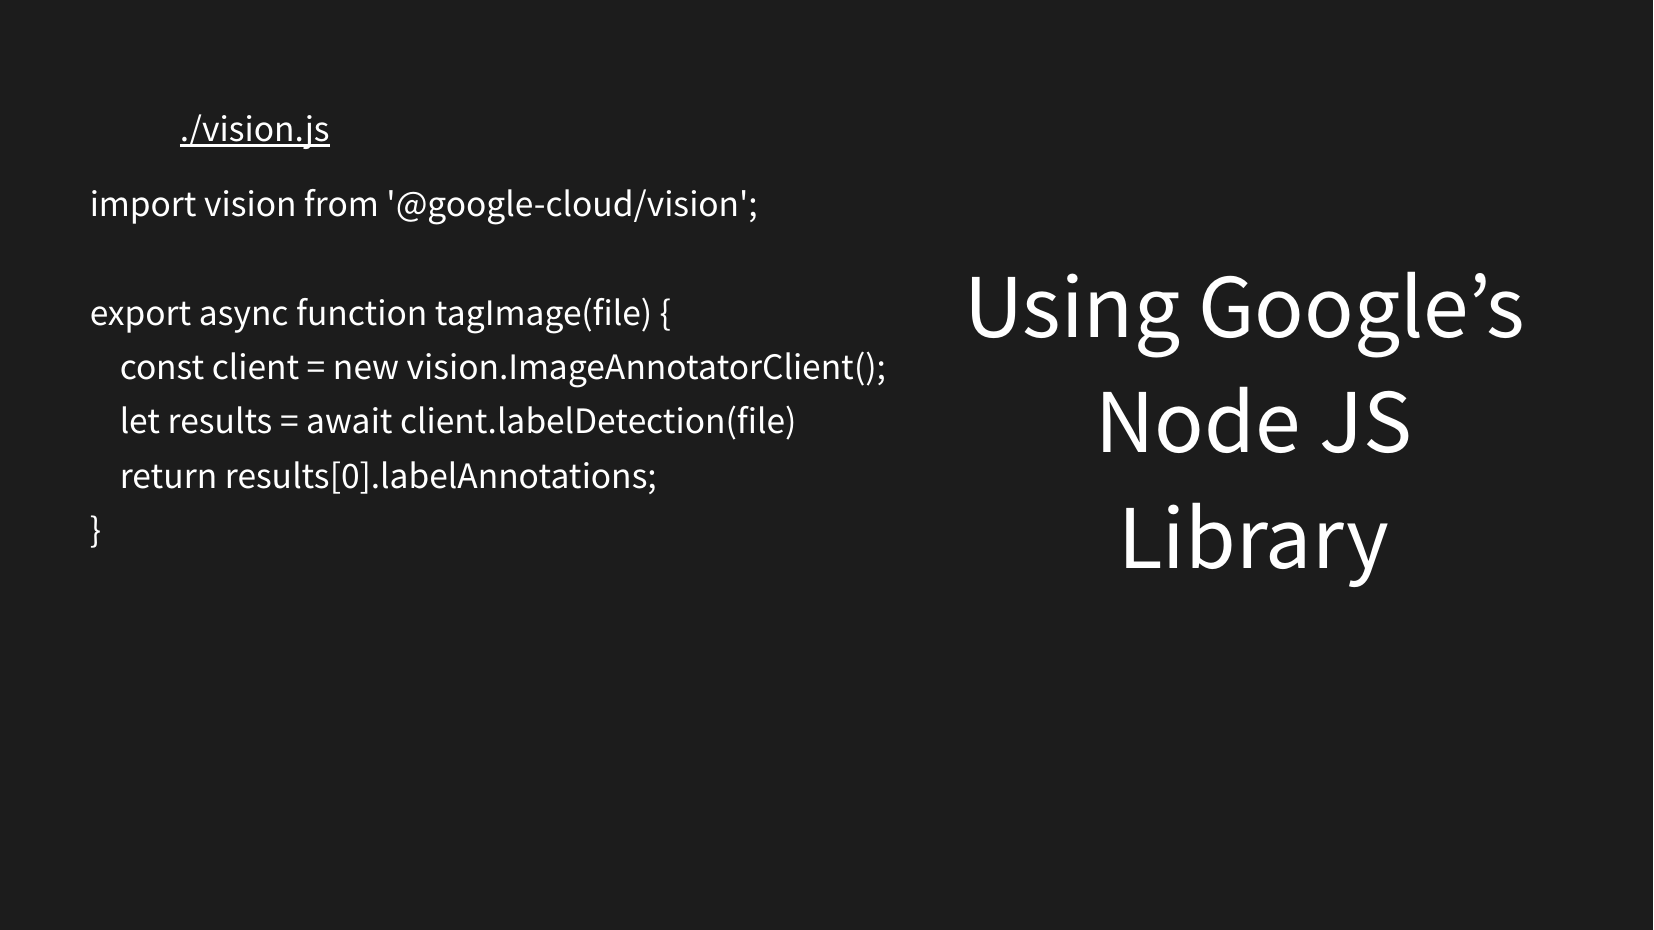

./vision.js
import vision from '@google-cloud/vision';
export async function tagImage(file) {
 const client = new vision.ImageAnnotatorClient();
 let results = await client.labelDetection(file)
 return results[0].labelAnnotations;
}
# Using Google’s Node JS Library